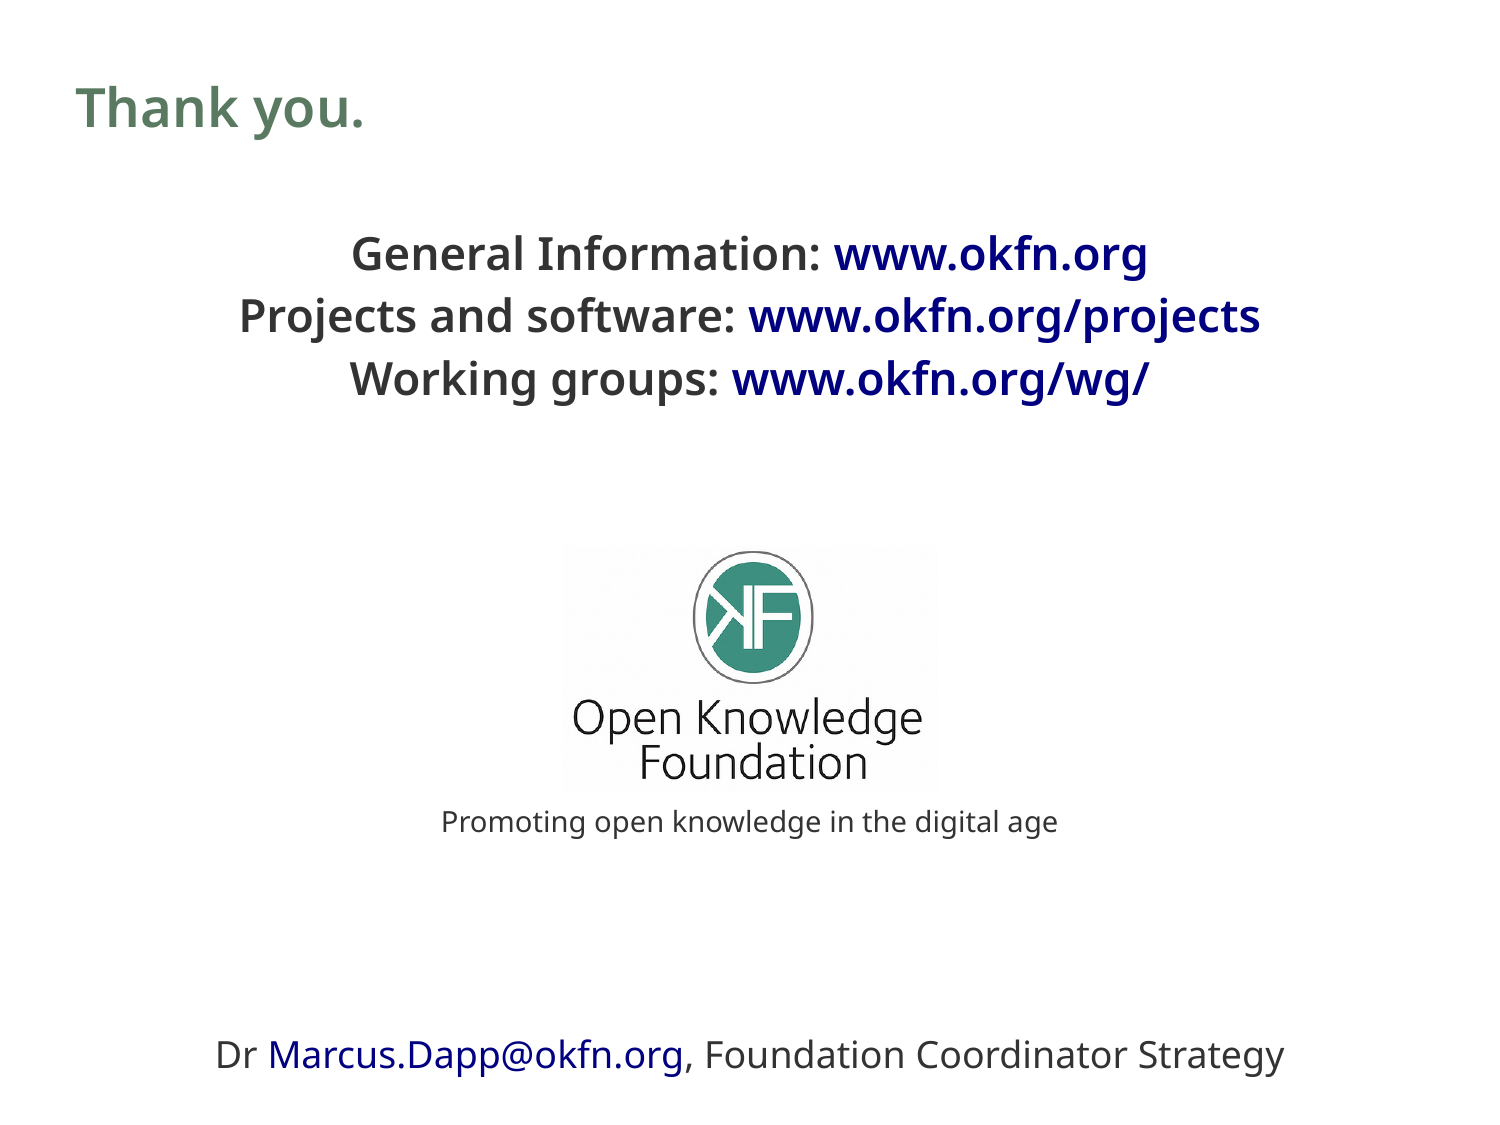

General Information: www.okfn.org
Projects and software: www.okfn.org/projects
Working groups: www.okfn.org/wg/
Promoting open knowledge in the digital age
Dr Marcus.Dapp@okfn.org, Foundation Coordinator Strategy
# Thank you.